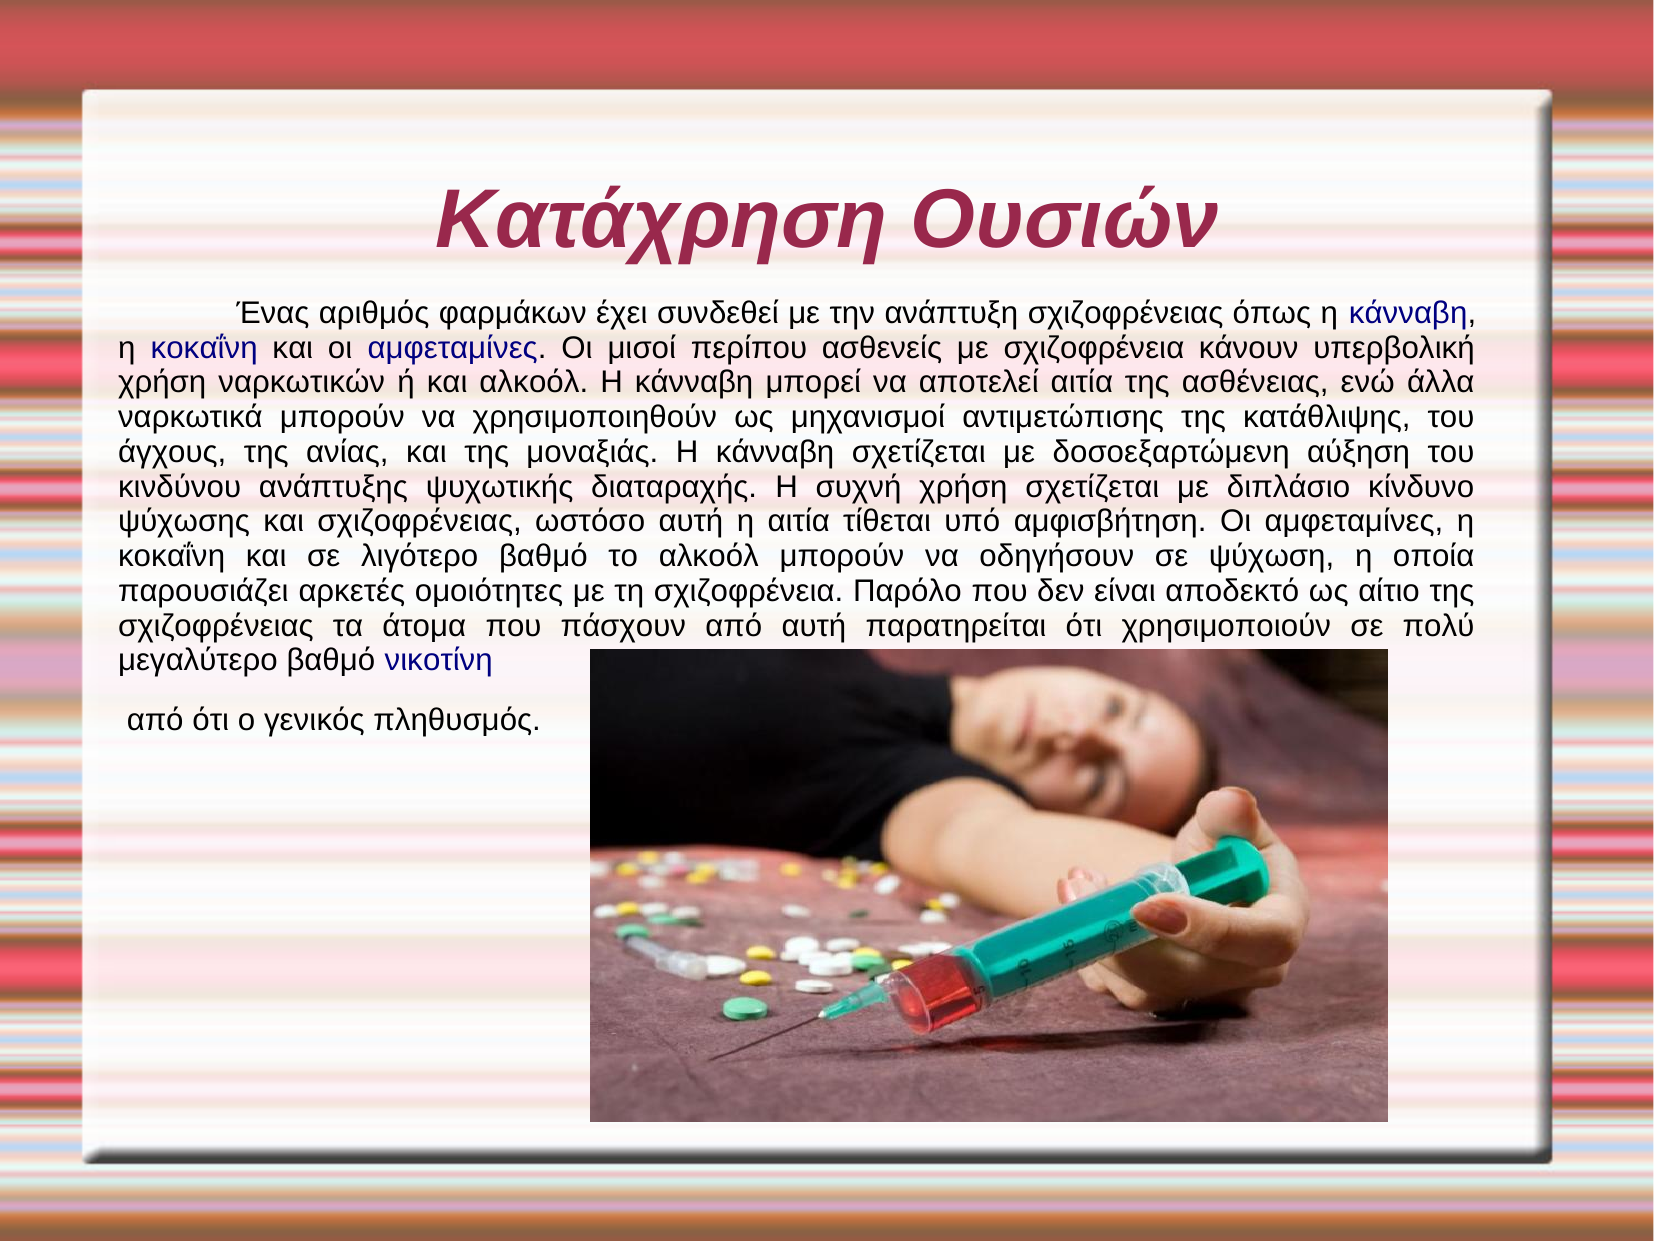

# Κατάχρηση Ουσιών
	Ένας αριθμός φαρμάκων έχει συνδεθεί με την ανάπτυξη σχιζοφρένειας όπως η κάνναβη, η κοκαΐνη και οι αμφεταμίνες. Οι μισοί περίπου ασθενείς με σχιζοφρένεια κάνουν υπερβολική χρήση ναρκωτικών ή και αλκοόλ. Η κάνναβη μπορεί να αποτελεί αιτία της ασθένειας, ενώ άλλα ναρκωτικά μπορούν να χρησιμοποιηθούν ως μηχανισμοί αντιμετώπισης της κατάθλιψης, του άγχους, της ανίας, και της μοναξιάς. Η κάνναβη σχετίζεται με δοσοεξαρτώμενη αύξηση του κινδύνου ανάπτυξης ψυχωτικής διαταραχής. Η συχνή χρήση σχετίζεται με διπλάσιο κίνδυνο ψύχωσης και σχιζοφρένειας, ωστόσο αυτή η αιτία τίθεται υπό αμφισβήτηση. Οι αμφεταμίνες, η κοκαΐνη και σε λιγότερο βαθμό το αλκοόλ μπορούν να οδηγήσουν σε ψύχωση, η οποία παρουσιάζει αρκετές ομοιότητες με τη σχιζοφρένεια. Παρόλο που δεν είναι αποδεκτό ως αίτιο της σχιζοφρένειας τα άτομα που πάσχουν από αυτή παρατηρείται ότι χρησιμοποιούν σε πολύ μεγαλύτερο βαθμό νικοτίνη
 από ότι ο γενικός πληθυσμός.